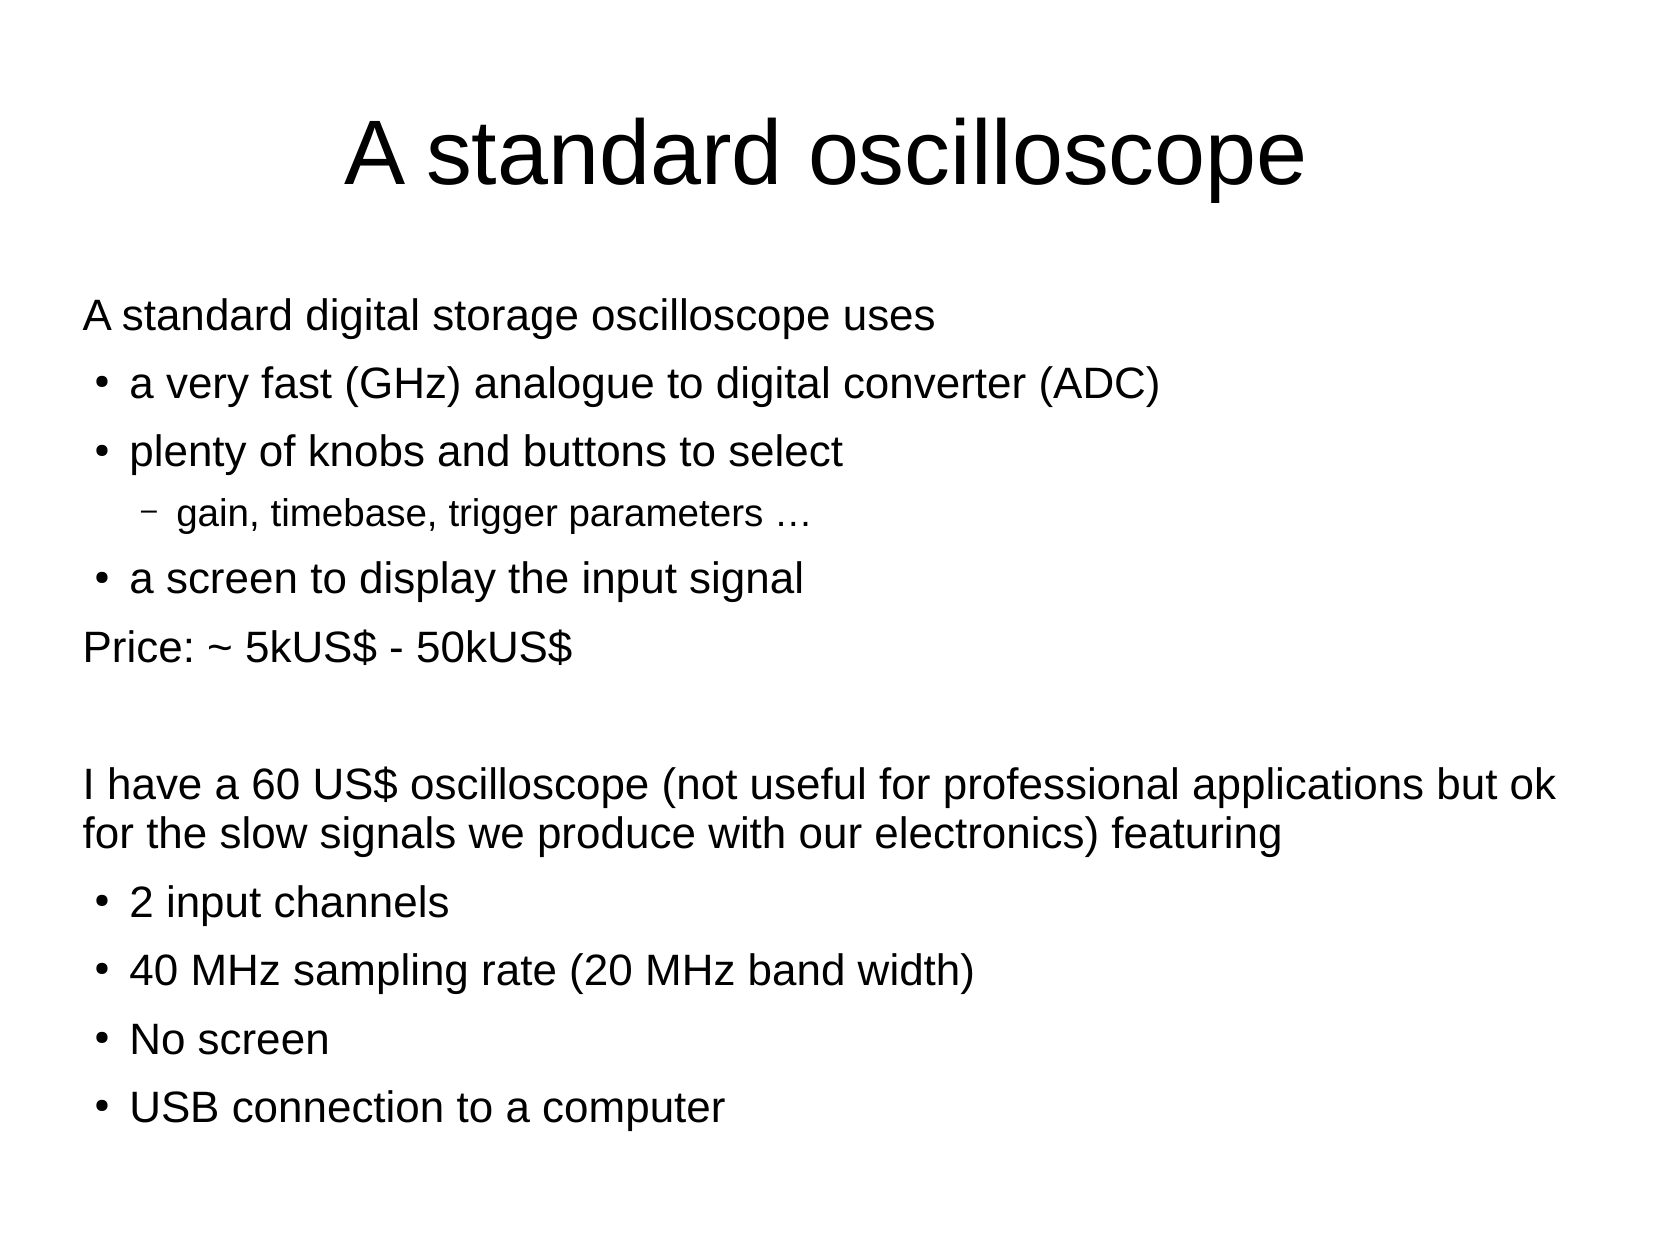

# A standard oscilloscope
A standard digital storage oscilloscope uses
a very fast (GHz) analogue to digital converter (ADC)
plenty of knobs and buttons to select
gain, timebase, trigger parameters …
a screen to display the input signal
Price: ~ 5kUS$ - 50kUS$
I have a 60 US$ oscilloscope (not useful for professional applications but ok for the slow signals we produce with our electronics) featuring
2 input channels
40 MHz sampling rate (20 MHz band width)
No screen
USB connection to a computer